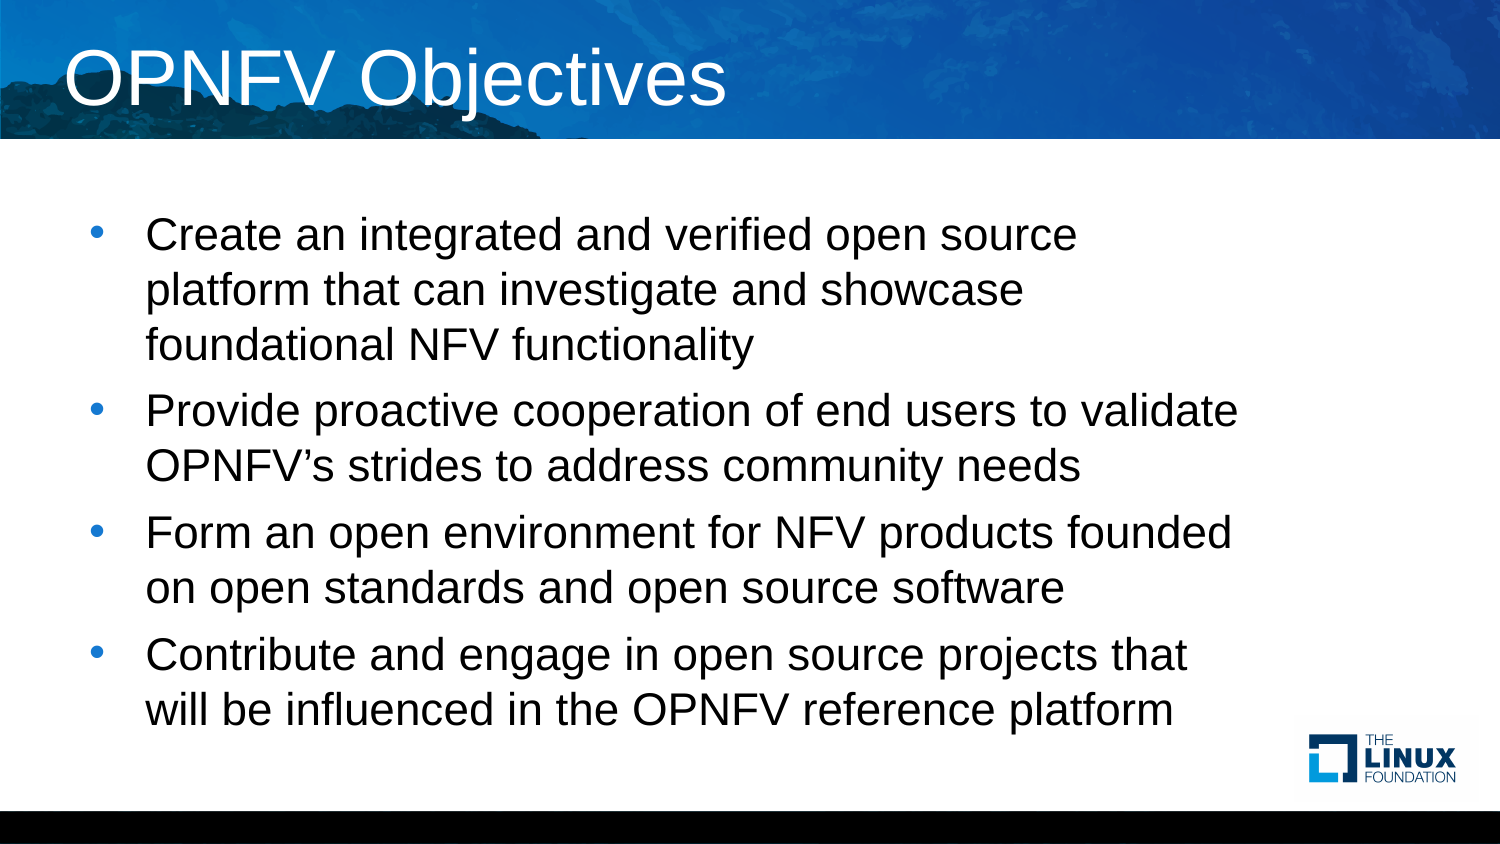

# OPNFV Objectives
Create an integrated and verified open source platform that can investigate and showcase foundational NFV functionality
Provide proactive cooperation of end users to validate OPNFV’s strides to address community needs
Form an open environment for NFV products founded on open standards and open source software
Contribute and engage in open source projects that will be influenced in the OPNFV reference platform